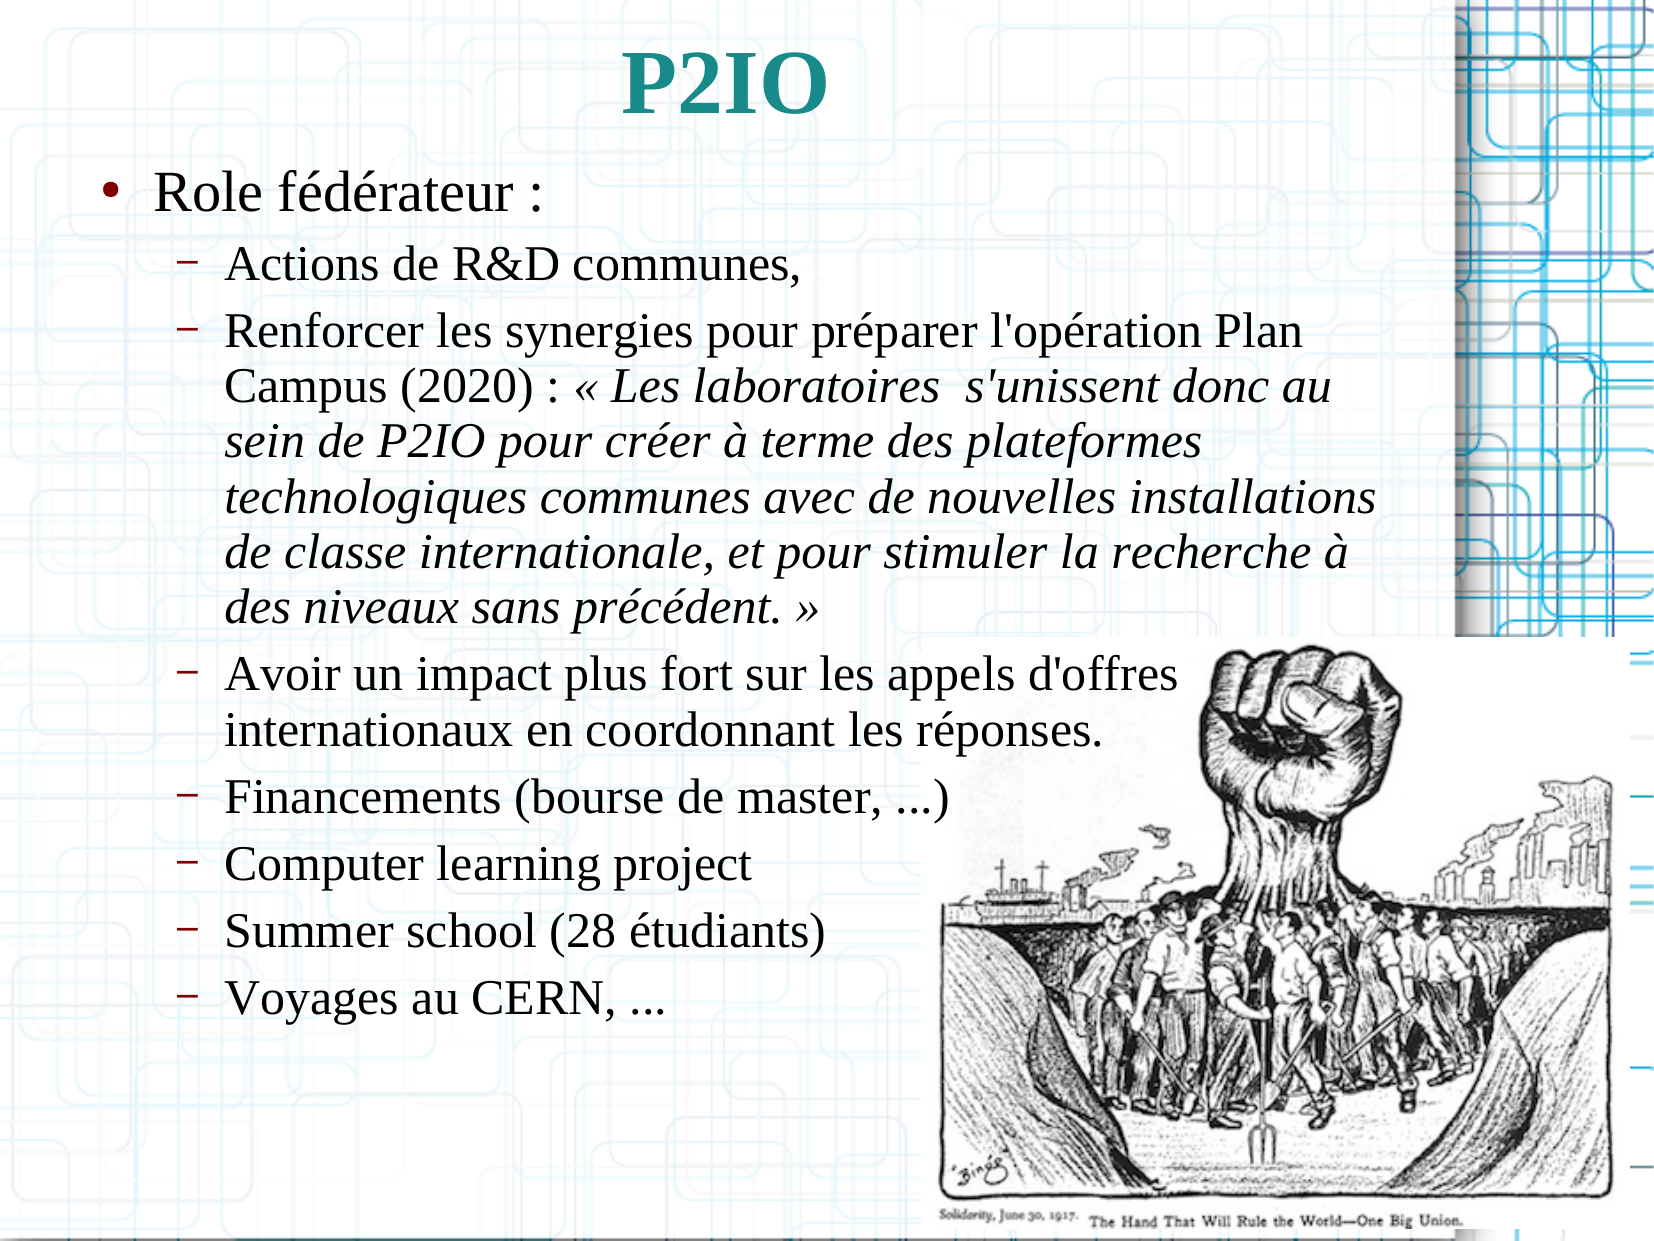

# P2IO
Role fédérateur :
Actions de R&D communes,
Renforcer les synergies pour préparer l'opération Plan Campus (2020) : « Les laboratoires s'unissent donc au sein de P2IO pour créer à terme des plateformes technologiques communes avec de nouvelles installations de classe internationale, et pour stimuler la recherche à des niveaux sans précédent. »
Avoir un impact plus fort sur les appels d'offres internationaux en coordonnant les réponses.
Financements (bourse de master, ...)
Computer learning project
Summer school (28 étudiants)
Voyages au CERN, ...